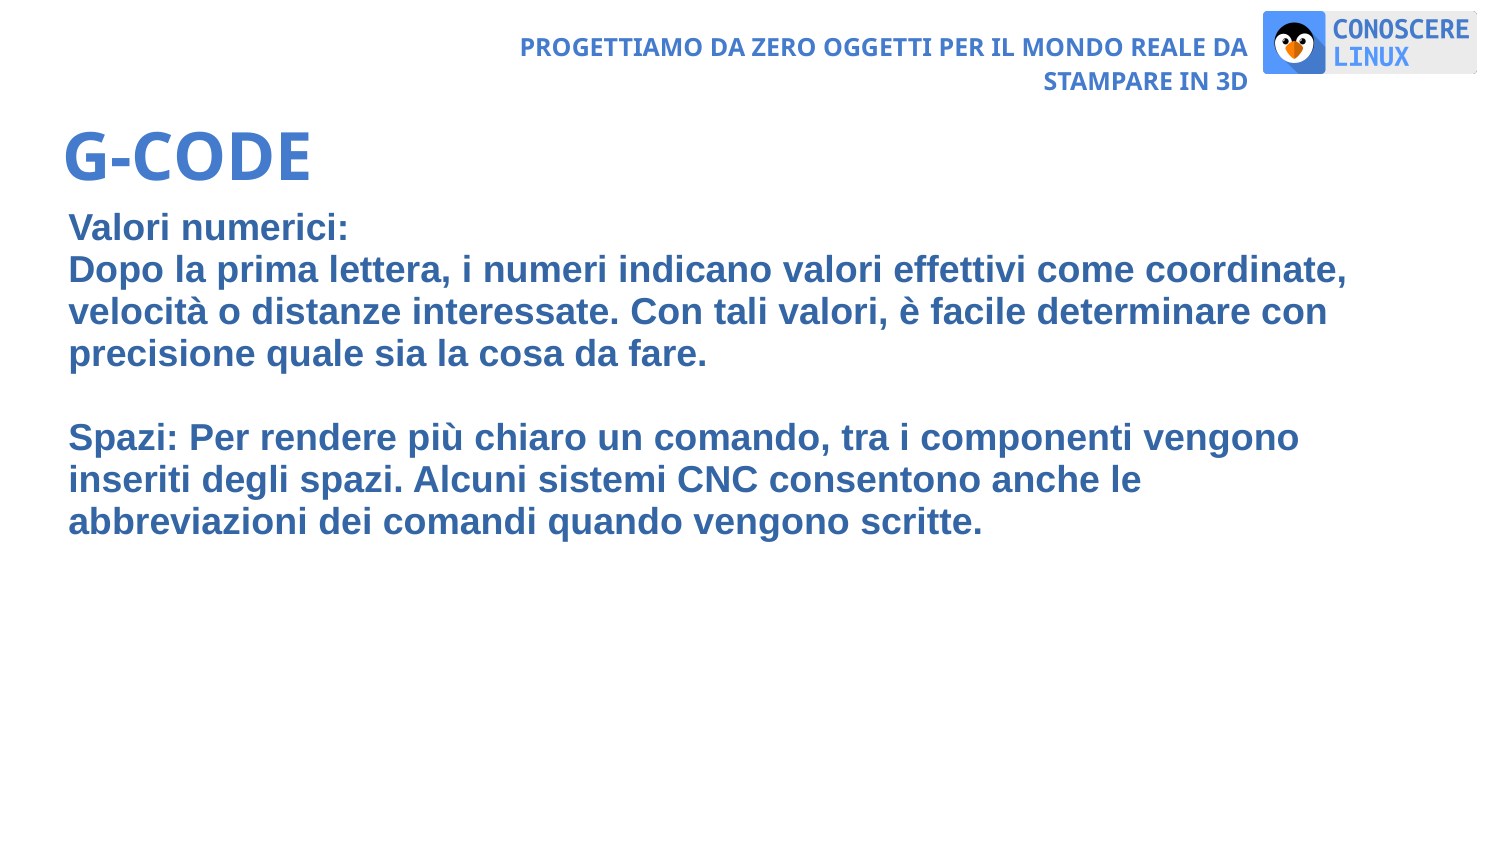

PROGETTIAMO DA ZERO OGGETTI PER IL MONDO REALE DA STAMPARE IN 3D
G-CODE
Valori numerici:
Dopo la prima lettera, i numeri indicano valori effettivi come coordinate, velocità o distanze interessate. Con tali valori, è facile determinare con precisione quale sia la cosa da fare.
Spazi: Per rendere più chiaro un comando, tra i componenti vengono inseriti degli spazi. Alcuni sistemi CNC consentono anche le abbreviazioni dei comandi quando vengono scritte.